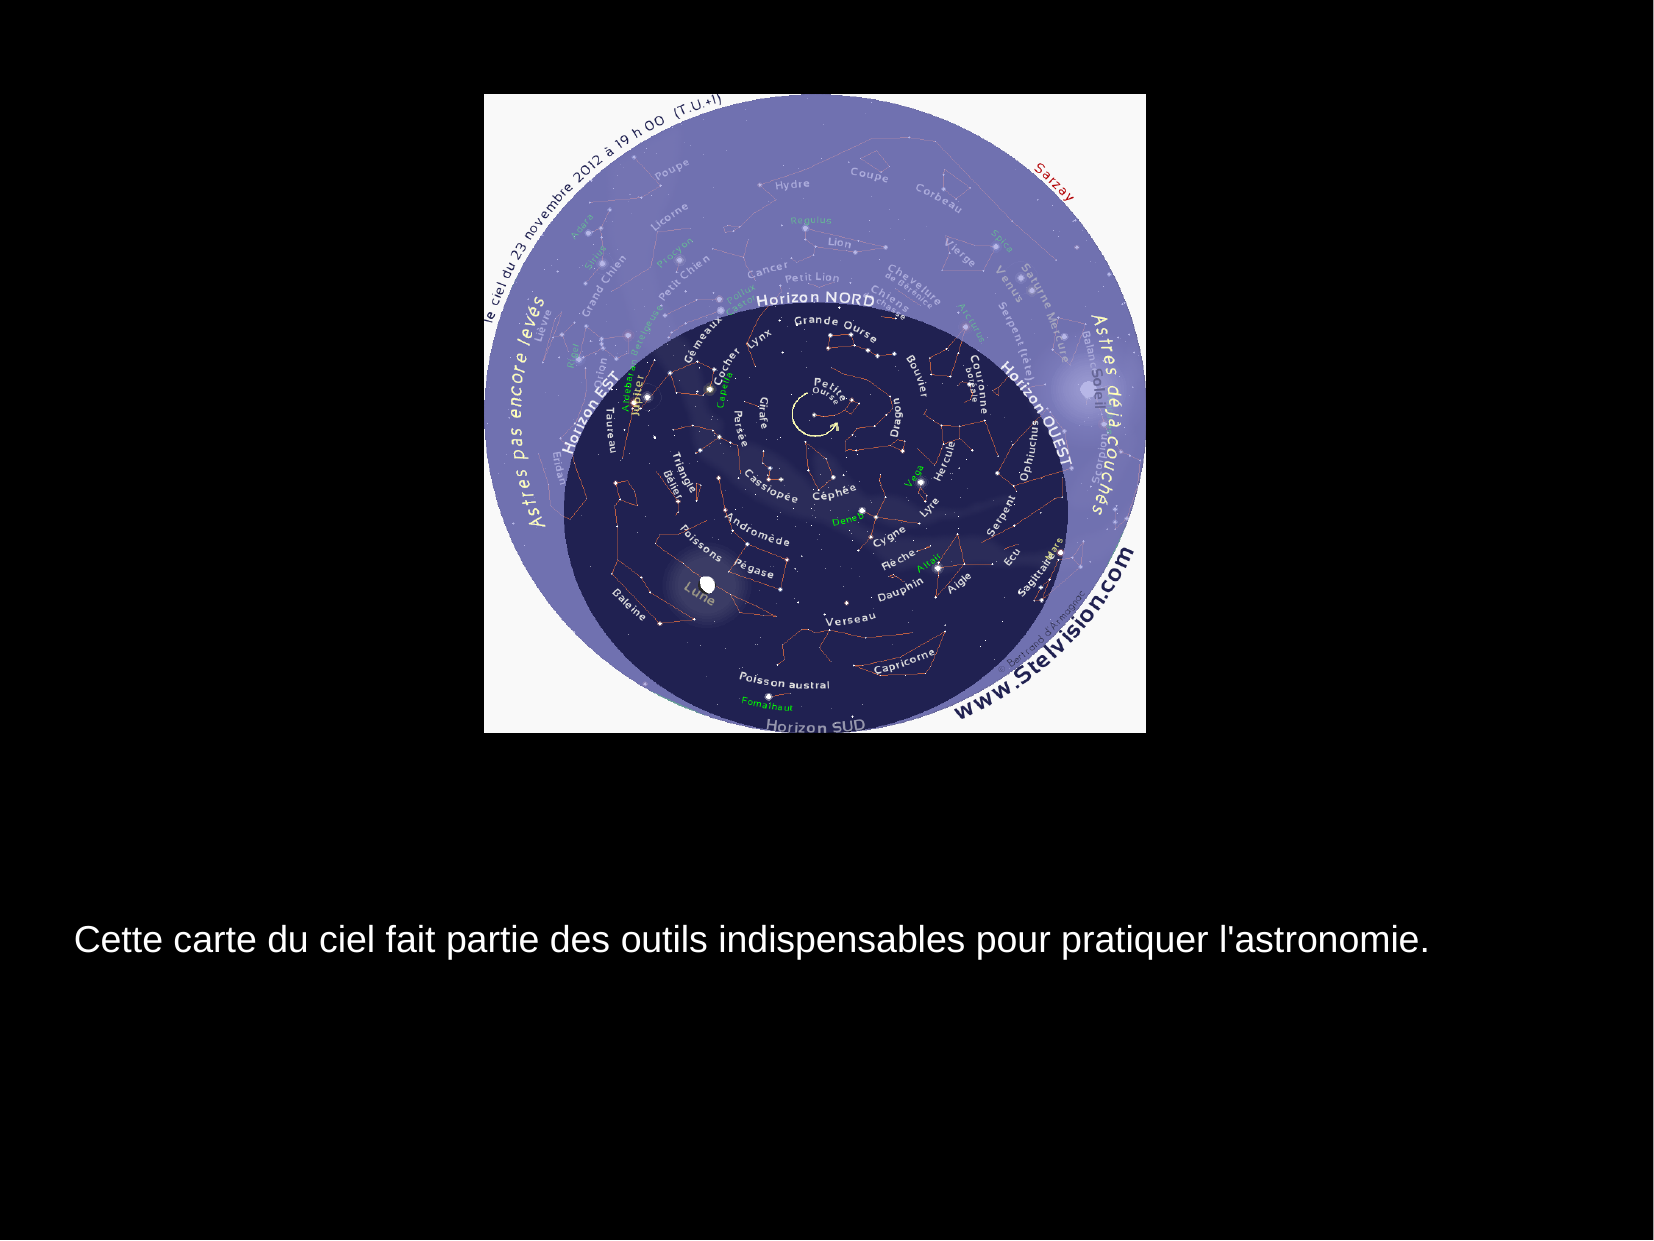

Cette carte du ciel fait partie des outils indispensables pour pratiquer l'astronomie.